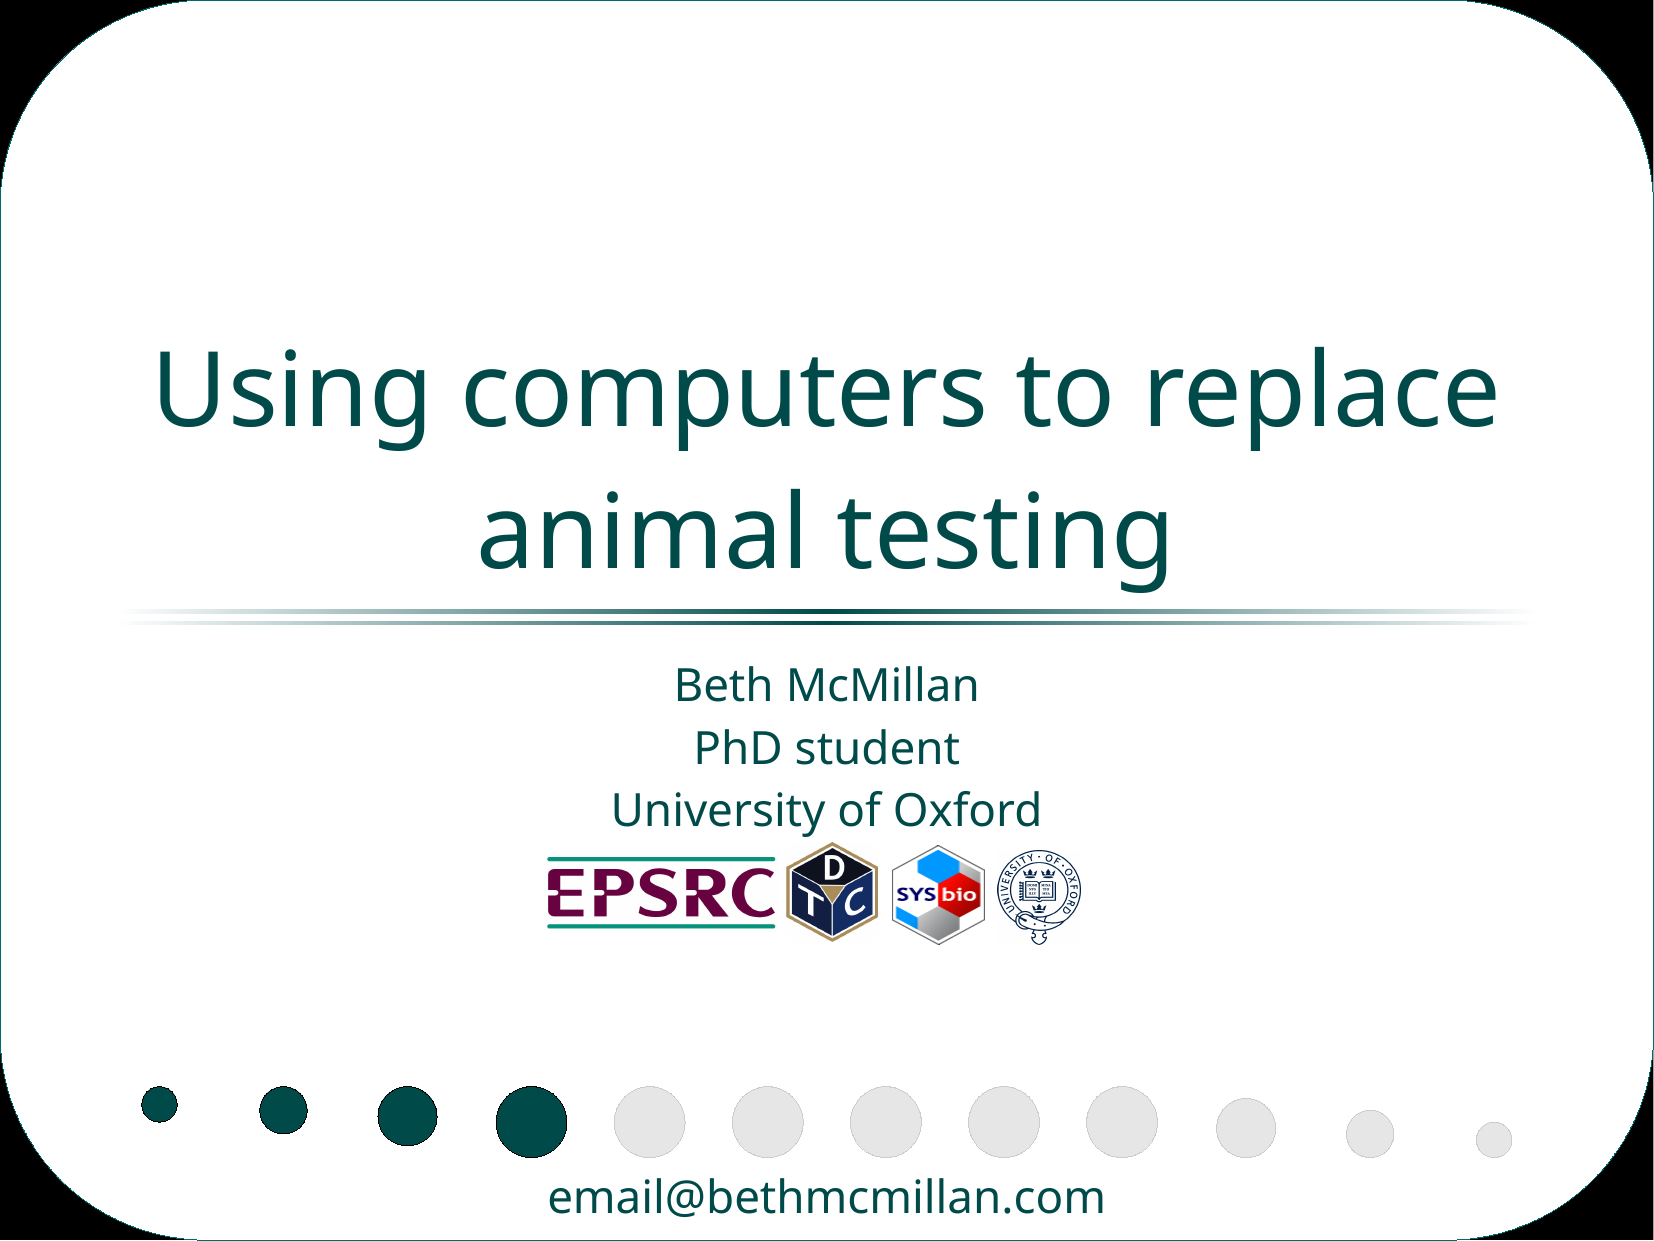

# Using computers to replace animal testing
Beth McMillan
PhD student
University of Oxford
email@bethmcmillan.com